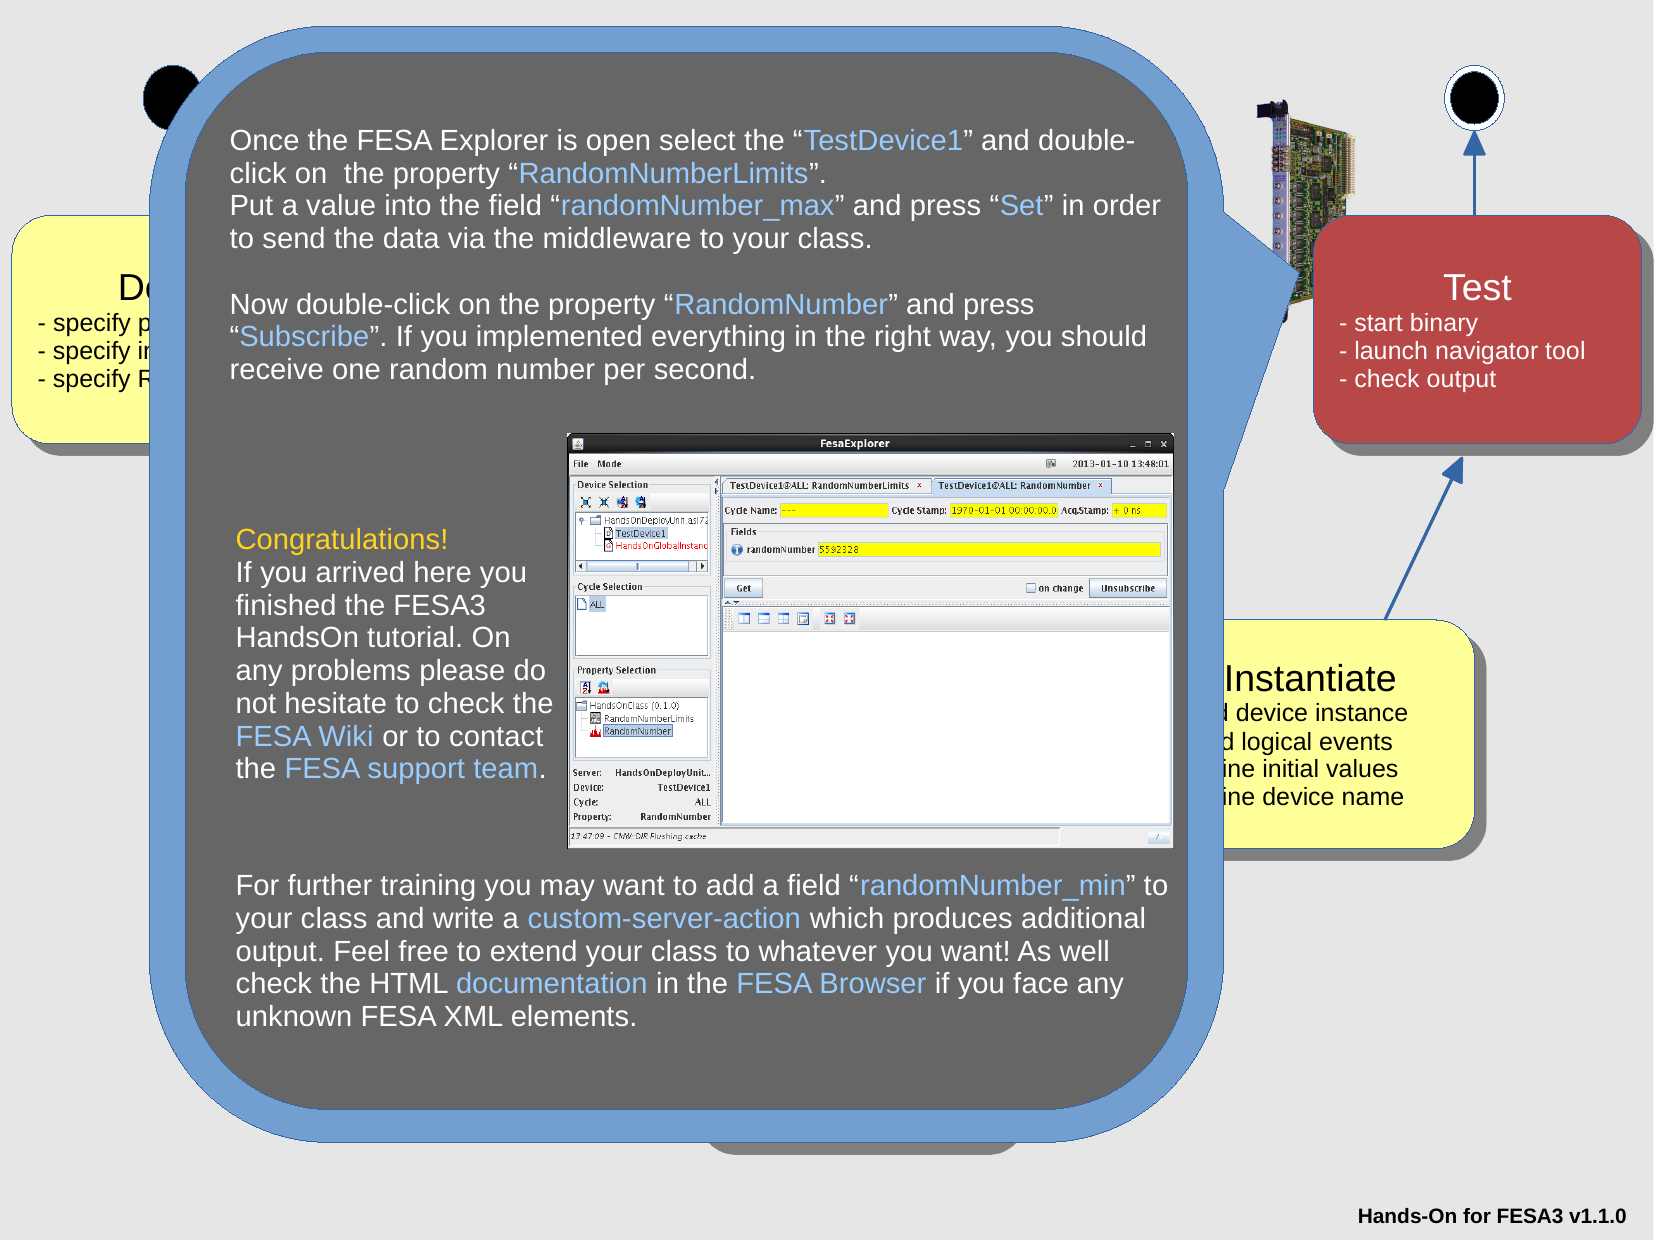

Once the FESA Explorer is open select the “TestDevice1” and double-click on the property “RandomNumberLimits”.
Put a value into the field “randomNumber_max” and press “Set” in order to send the data via the middleware to your class.
Now double-click on the property “RandomNumber” and press “Subscribe”. If you implemented everything in the right way, you should receive one random number per second.
Test
- start binary
- launch navigator tool
- check output
Congratulations!
If you arrived here you finished the FESA3 HandsOn tutorial. On any problems please do not hesitate to check the FESA Wiki or to contact the FESA support team.
For further training you may want to add a field “randomNumber_min” to your class and write a custom-server-action which produces additional output. Feel free to extend your class to whatever you want! As well check the HTML documentation in the FESA Browser if you face any unknown FESA XML elements.